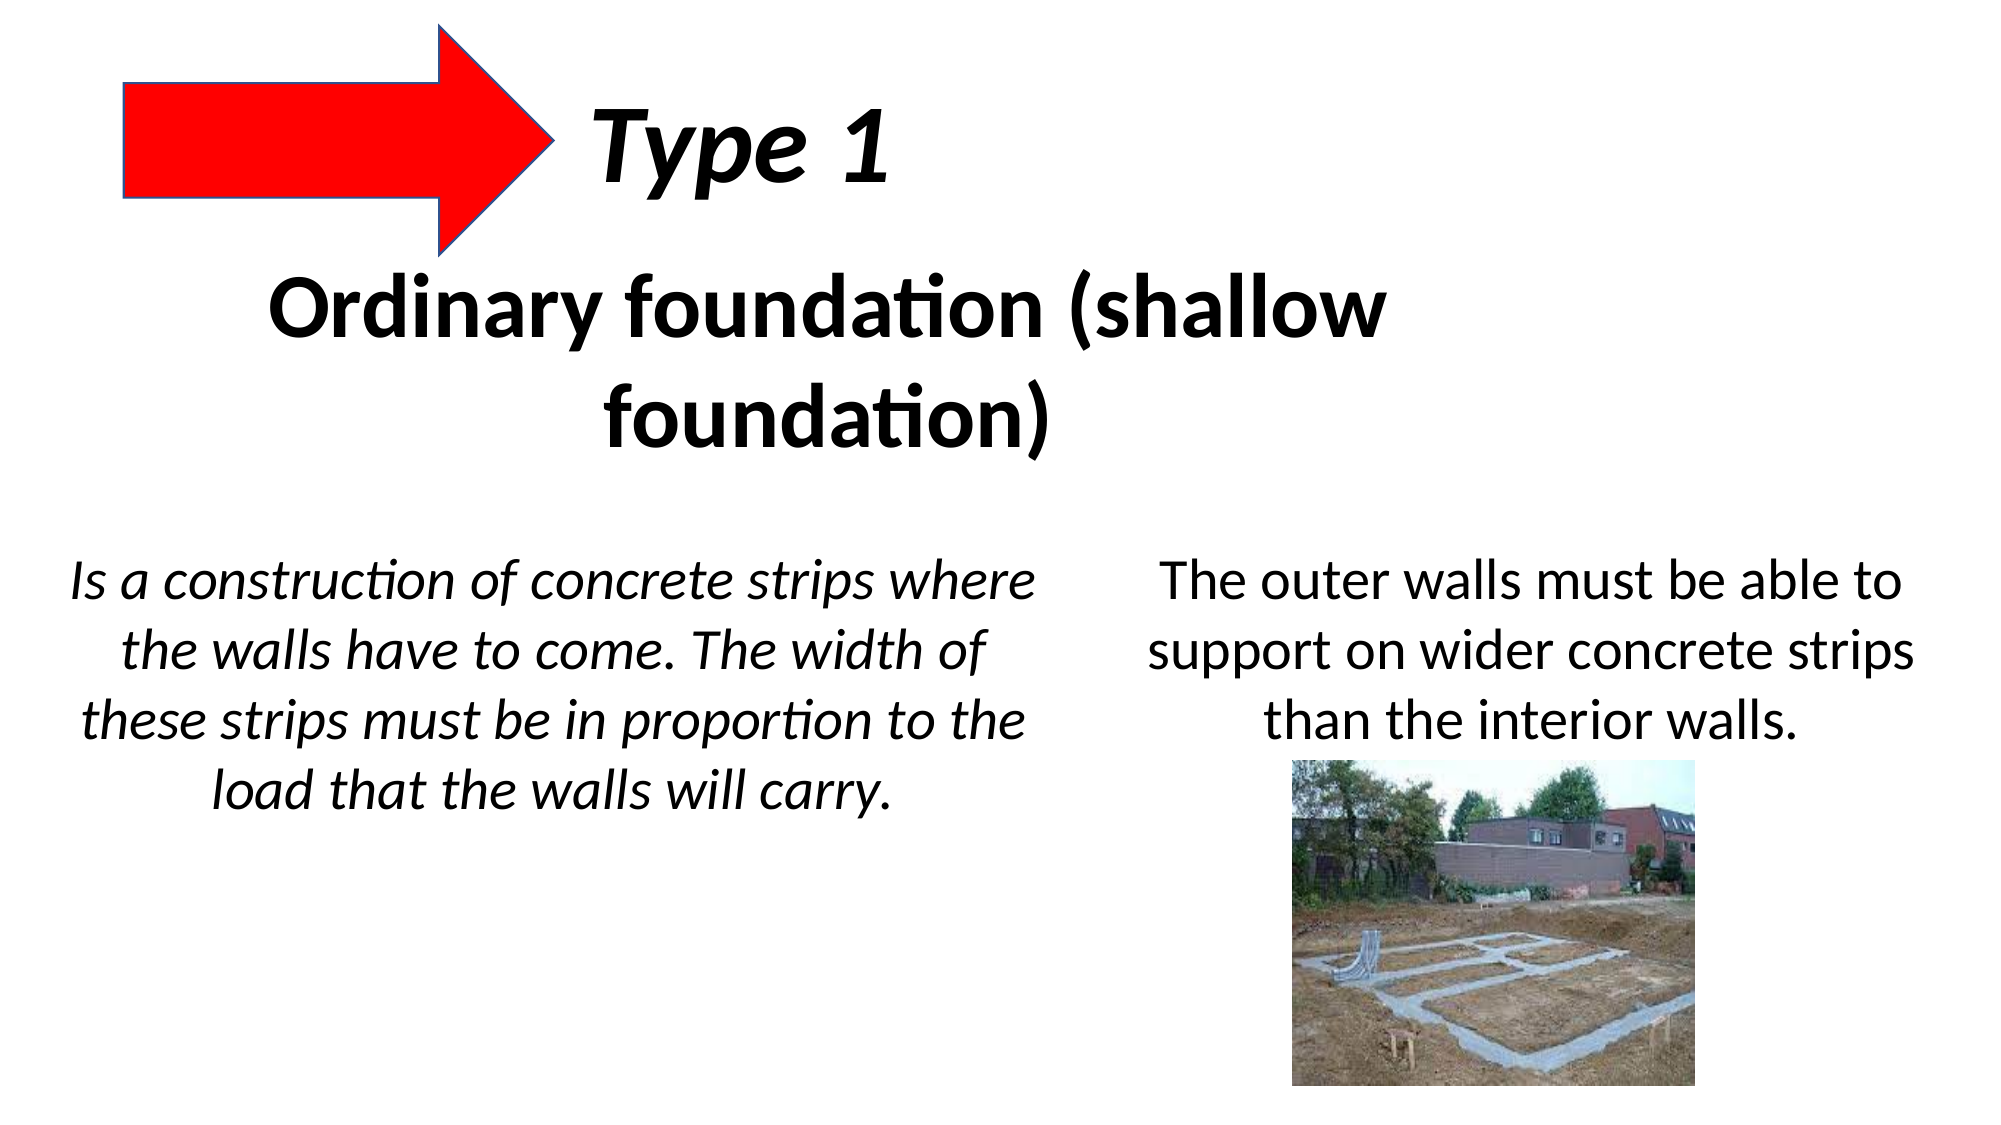

Type 1
Ordinary foundation (shallow foundation)
Is a construction of concrete strips where the walls have to come. The width of these strips must be in proportion to the load that the walls will carry.
The outer walls must be able to support on wider concrete strips than the interior walls.